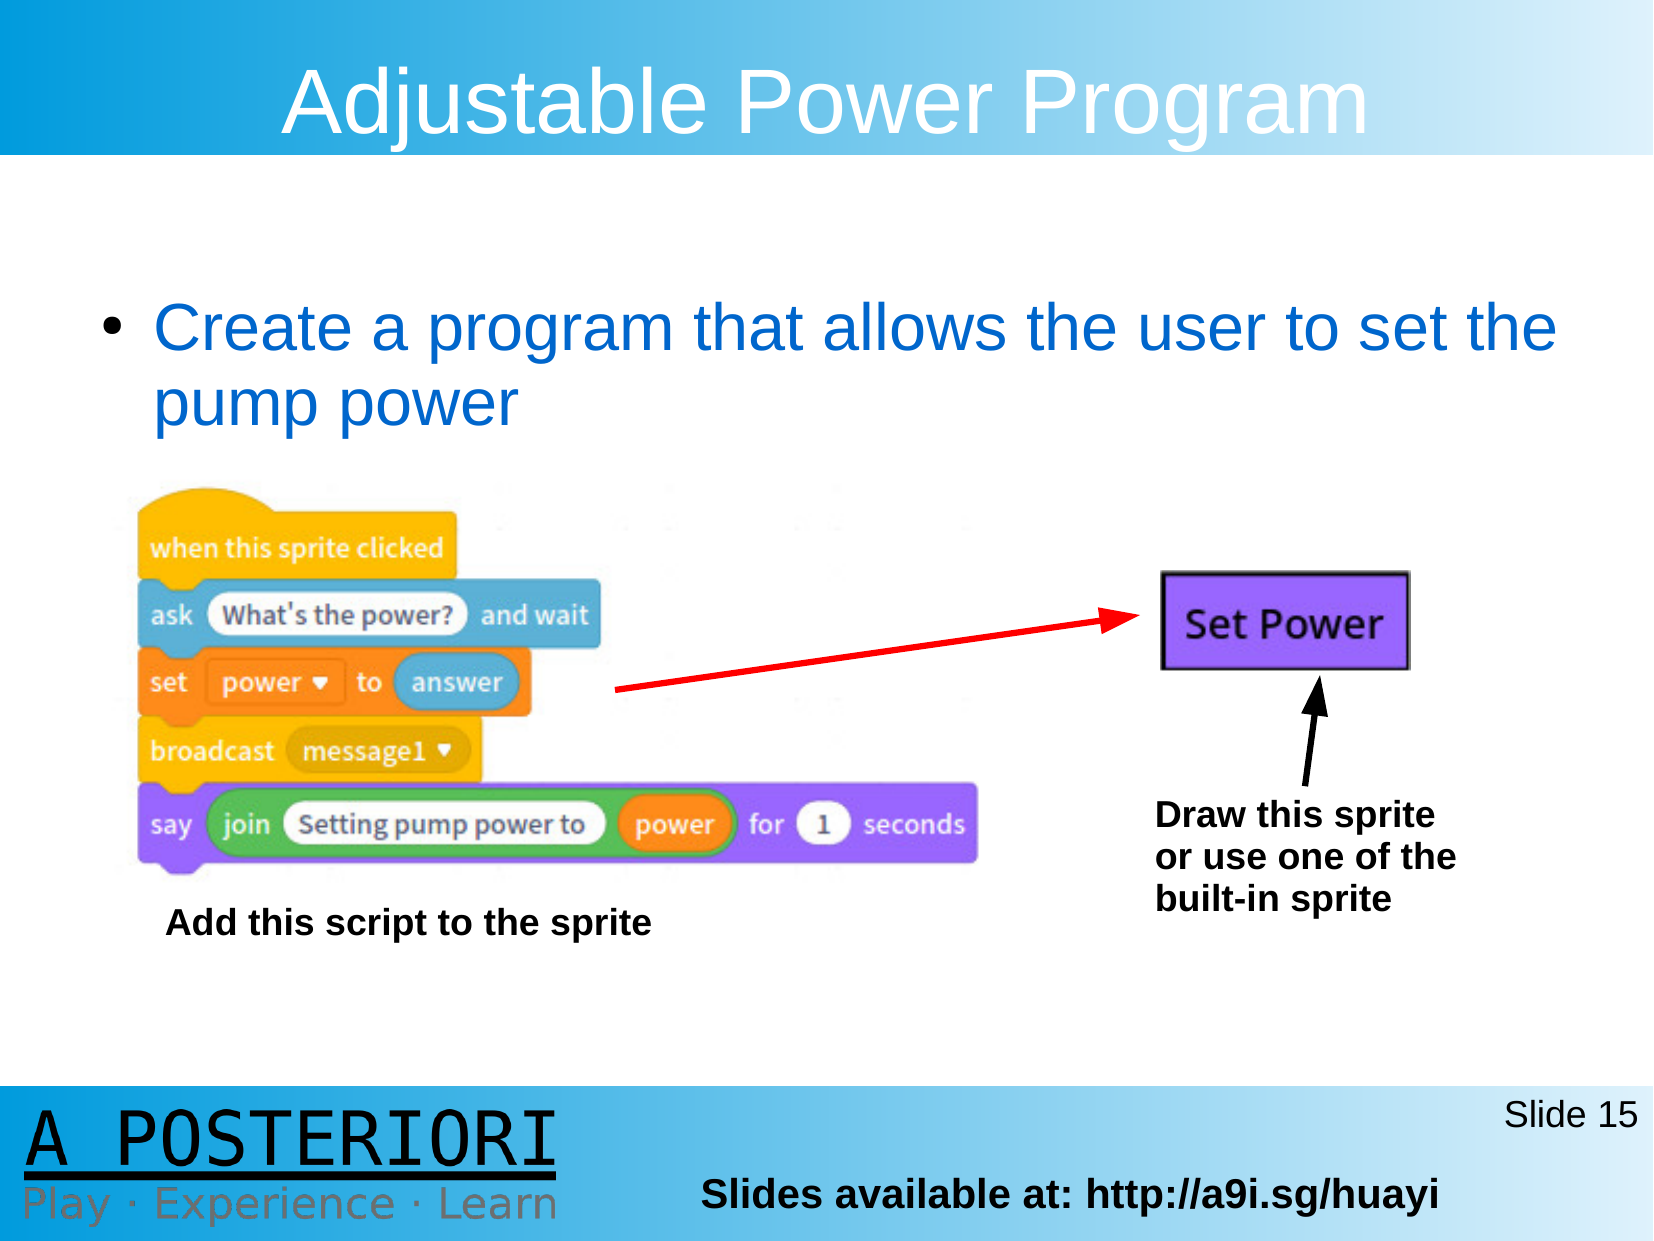

# Adjustable Power Program
Create a program that allows the user to set the pump power
Draw this sprite or use one of the built-in sprite
Add this script to the sprite